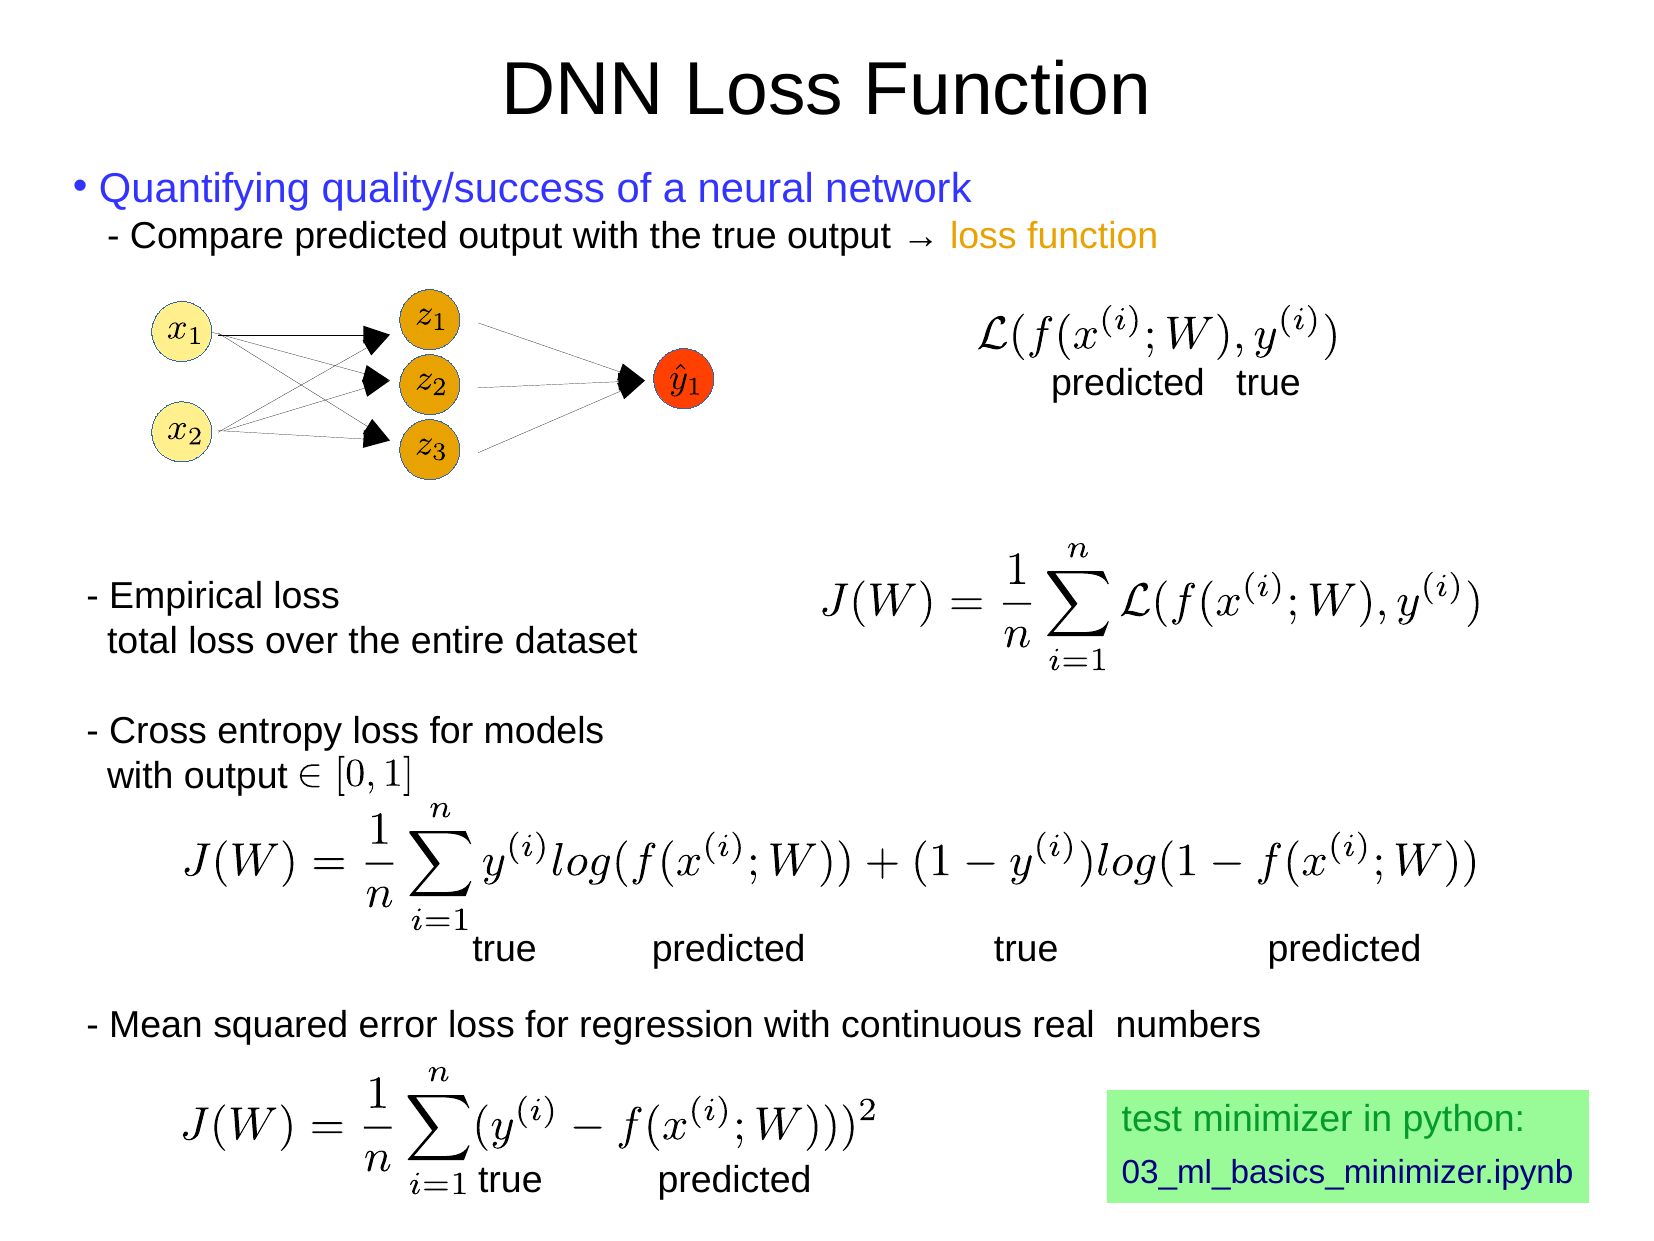

# DNN Loss Function
 Quantifying quality/success of a neural network
 - Compare predicted output with the true output → loss function
- Empirical loss
 total loss over the entire dataset
- Cross entropy loss for models
 with output
- Mean squared error loss for regression with continuous real numbers
 predicted true
 true predicted true predicted
test minimizer in python:
03_ml_basics_minimizer.ipynb
 true predicted